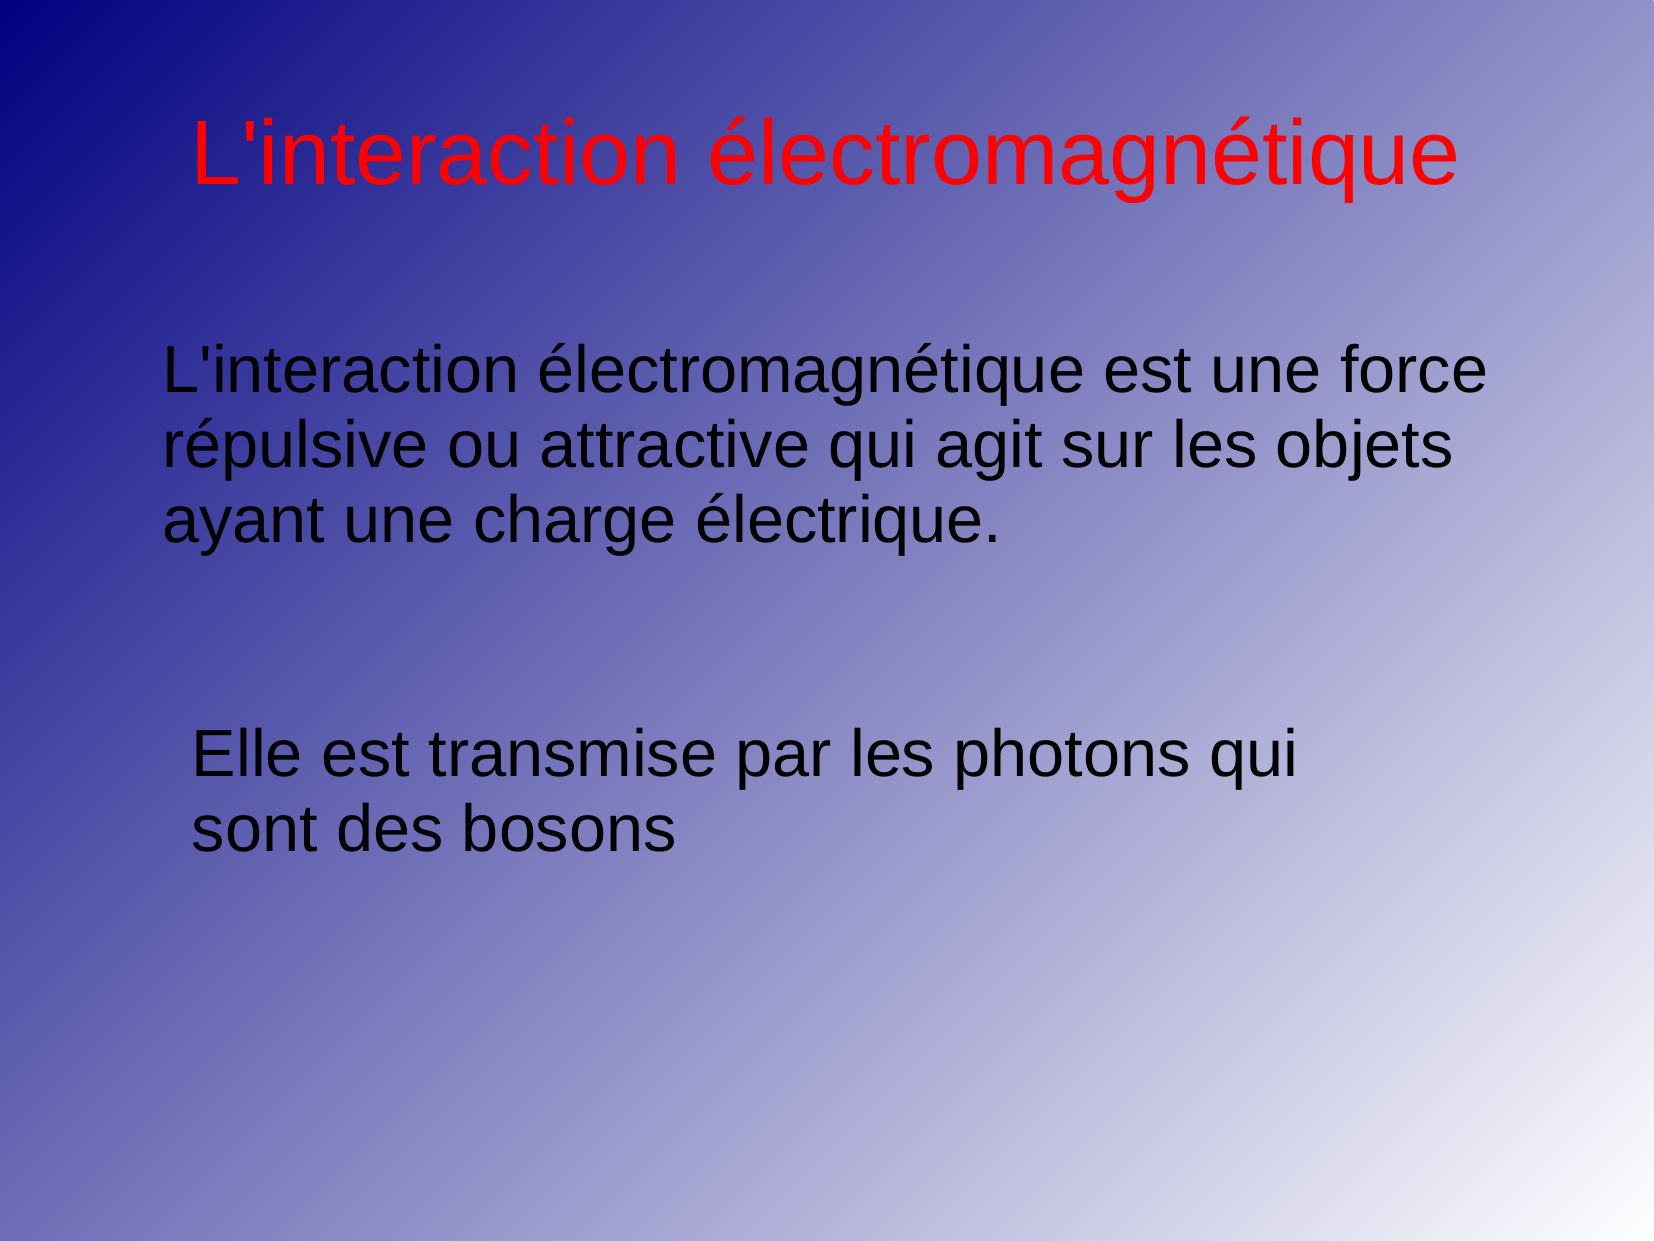

# L'interaction électromagnétique
L'interaction électromagnétique est une force répulsive ou attractive qui agit sur les objets ayant une charge électrique.
Elle est transmise par les photons qui sont des bosons